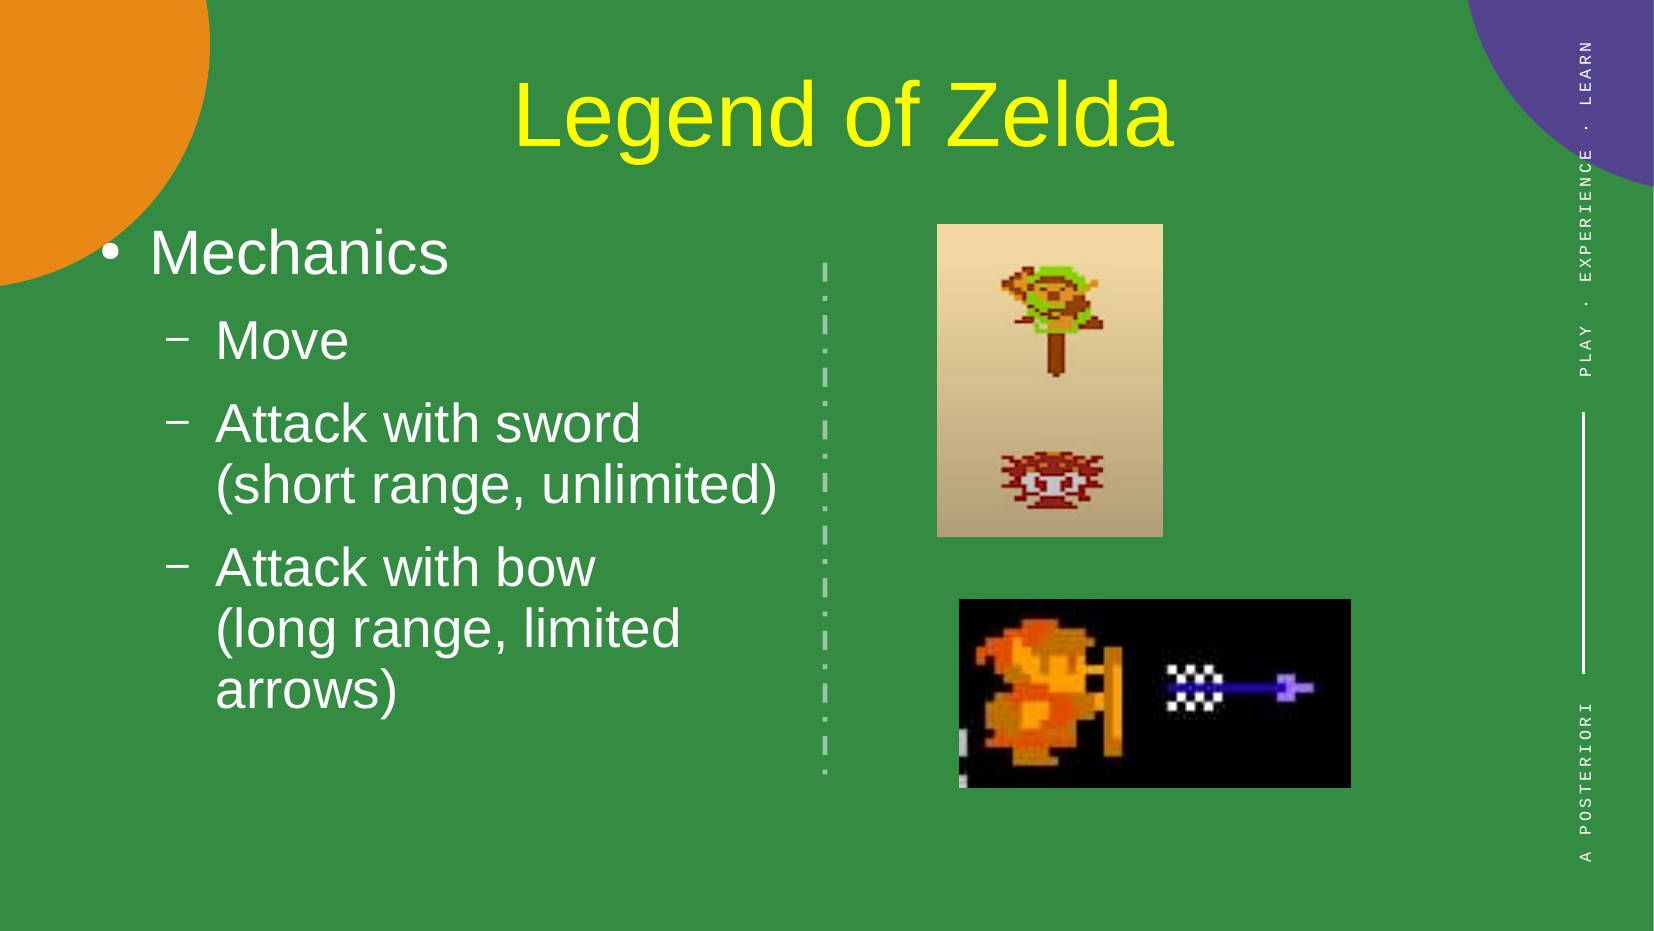

# Legend of Zelda
Mechanics
Move
Attack with sword (short range, unlimited)
Attack with bow
(long range, limited arrows)